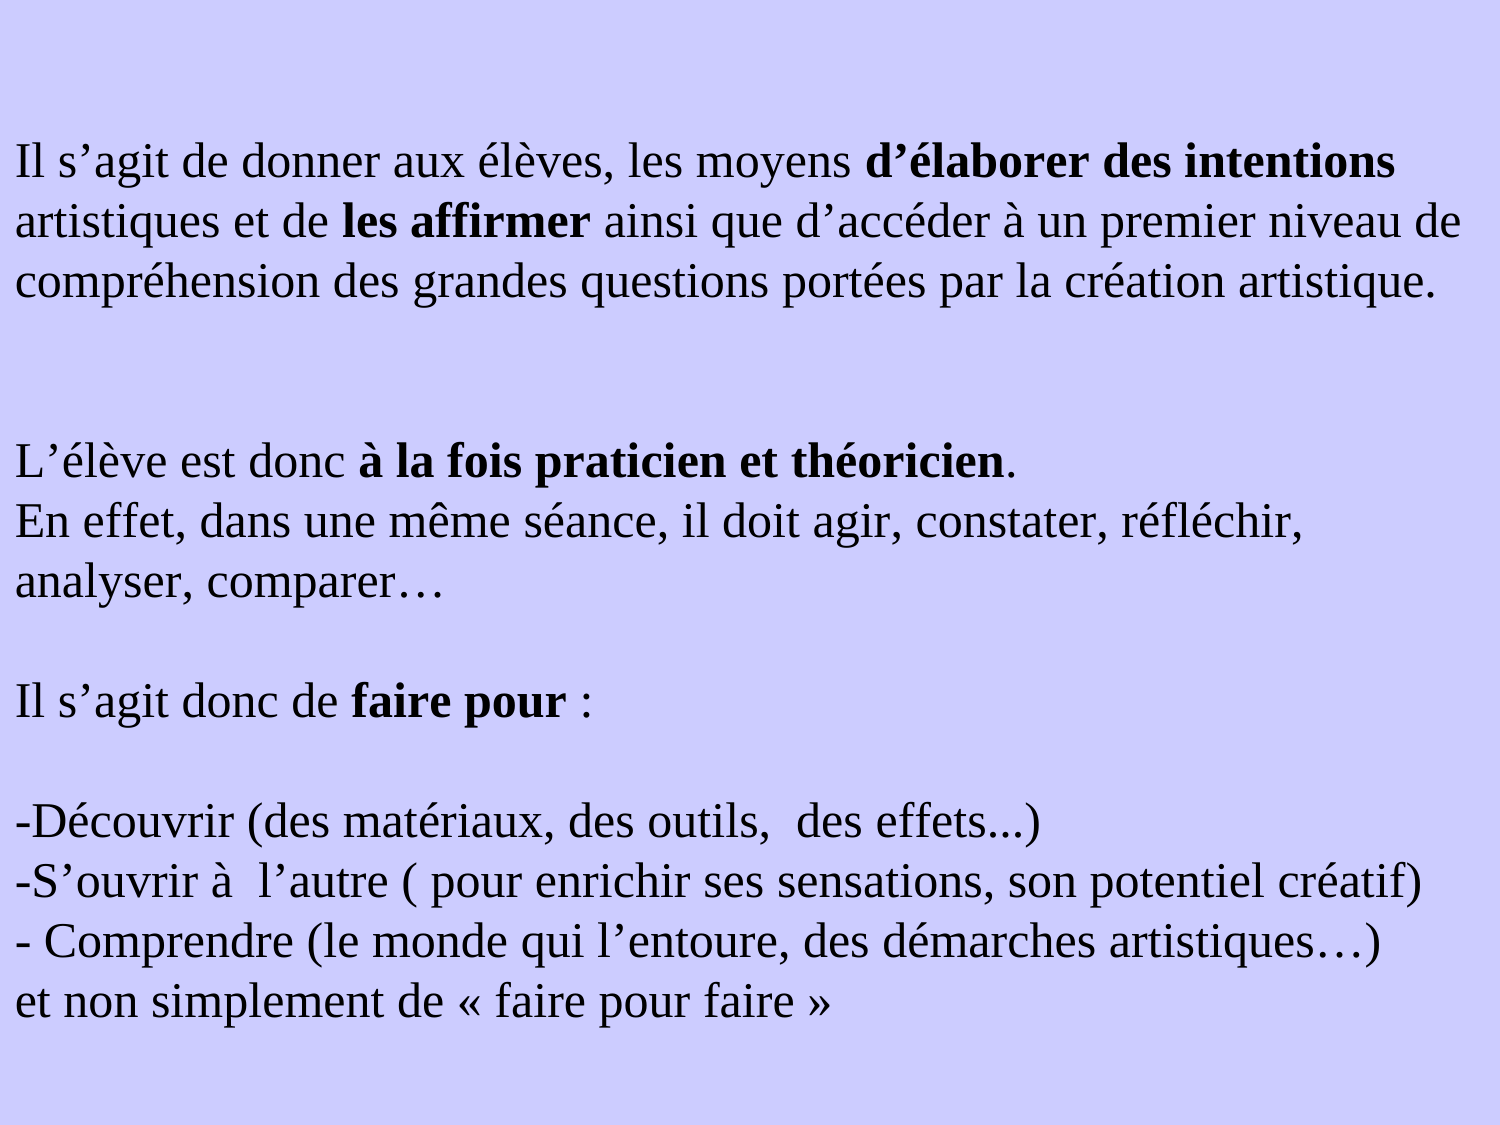

Il s’agit de donner aux élèves, les moyens d’élaborer des intentions artistiques et de les affirmer ainsi que d’accéder à un premier niveau de compréhension des grandes questions portées par la création artistique.
L’élève est donc à la fois praticien et théoricien.
En effet, dans une même séance, il doit agir, constater, réfléchir, analyser, comparer…
Il s’agit donc de faire pour :
-Découvrir (des matériaux, des outils, des effets...)
-S’ouvrir à l’autre ( pour enrichir ses sensations, son potentiel créatif)
- Comprendre (le monde qui l’entoure, des démarches artistiques…)
et non simplement de « faire pour faire »